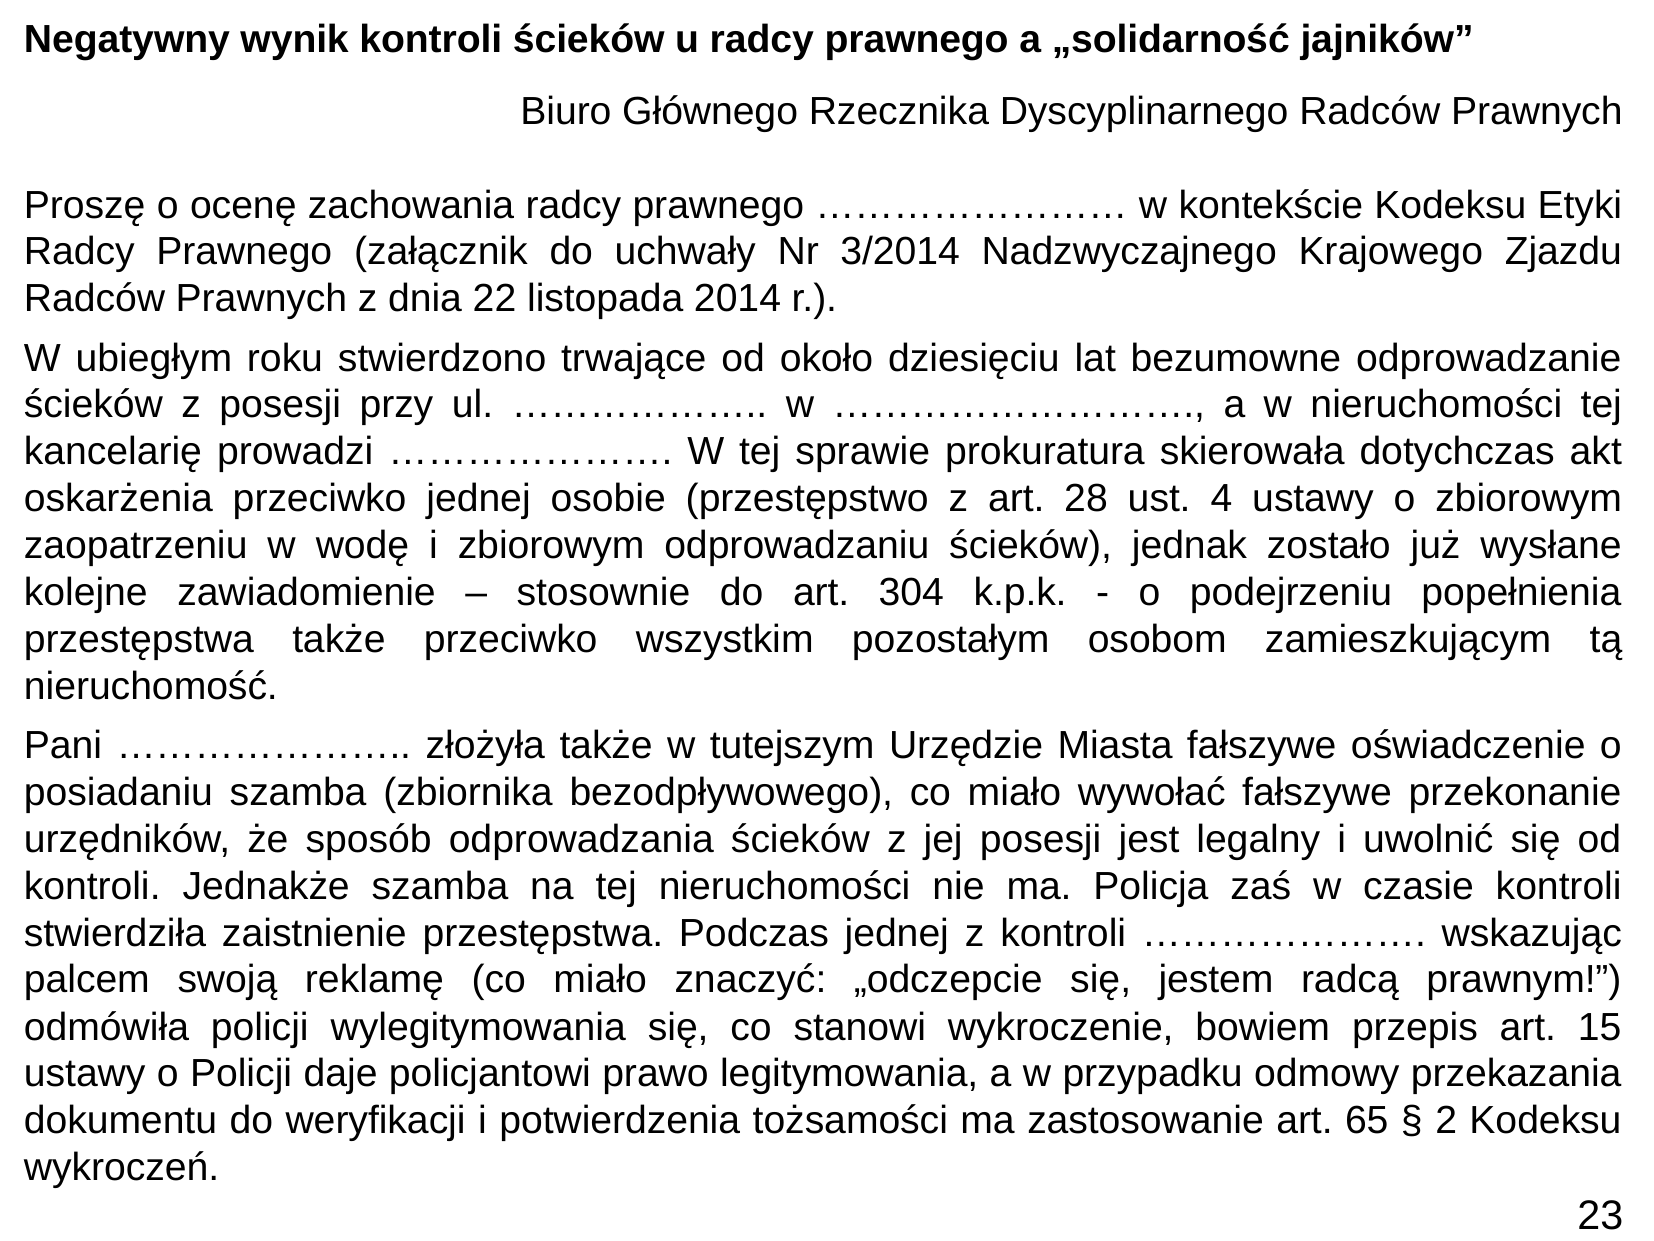

# Negatywny wynik kontroli ścieków u radcy prawnego a „solidarność jajników”
Biuro Głównego Rzecznika Dyscyplinarnego Radców Prawnych
Proszę o ocenę zachowania radcy prawnego …………………… w kontekście Kodeksu Etyki Radcy Prawnego (załącznik do uchwały Nr 3/2014 Nadzwyczajnego Krajowego Zjazdu Radców Prawnych z dnia 22 listopada 2014 r.).
W ubiegłym roku stwierdzono trwające od około dziesięciu lat bezumowne odprowadzanie ścieków z posesji przy ul. ……………….. w ………………………., a w nieruchomości tej kancelarię prowadzi …………………. W tej sprawie prokuratura skierowała dotychczas akt oskarżenia przeciwko jednej osobie (przestępstwo z art. 28 ust. 4 ustawy o zbiorowym zaopatrzeniu w wodę i zbiorowym odprowadzaniu ścieków), jednak zostało już wysłane kolejne zawiadomienie – stosownie do art. 304 k.p.k. - o podejrzeniu popełnienia przestępstwa także przeciwko wszystkim pozostałym osobom zamieszkującym tą nieruchomość.
Pani ………………….. złożyła także w tutejszym Urzędzie Miasta fałszywe oświadczenie o posiadaniu szamba (zbiornika bezodpływowego), co miało wywołać fałszywe przekonanie urzędników, że sposób odprowadzania ścieków z jej posesji jest legalny i uwolnić się od kontroli. Jednakże szamba na tej nieruchomości nie ma. Policja zaś w czasie kontroli stwierdziła zaistnienie przestępstwa. Podczas jednej z kontroli …………………. wskazując palcem swoją reklamę (co miało znaczyć: „odczepcie się, jestem radcą prawnym!”) odmówiła policji wylegitymowania się, co stanowi wykroczenie, bowiem przepis art. 15 ustawy o Policji daje policjantowi prawo legitymowania, a w przypadku odmowy przekazania dokumentu do weryfikacji i potwierdzenia tożsamości ma zastosowanie art. 65 § 2 Kodeksu wykroczeń.
23